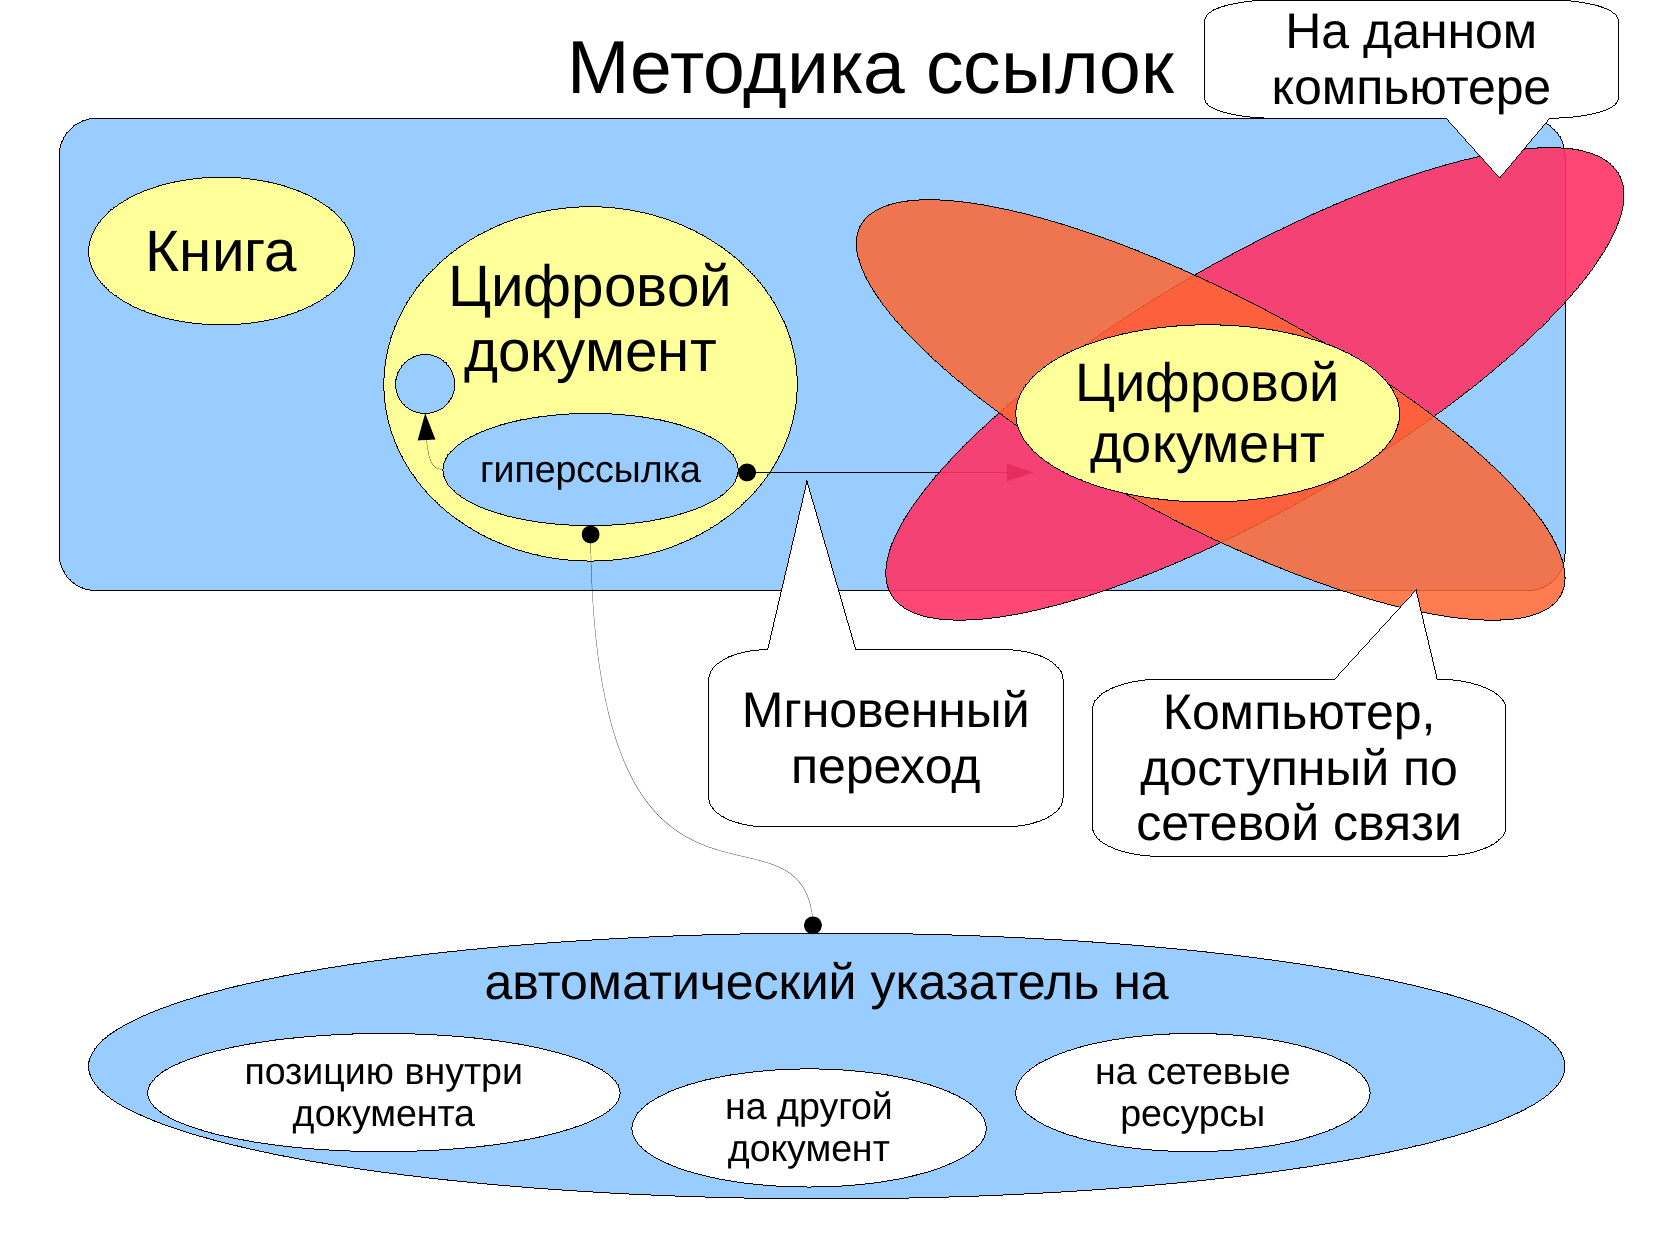

На данном компьютере
Методика ссылок
Книга
Цифровой
документ
Цифровой
документ
гиперссылка
Мгновенный
переход
Компьютер,
доступный по
сетевой связи
автоматический указатель на
позицию внутри
документа
на сетевые
ресурсы
на другой
документ